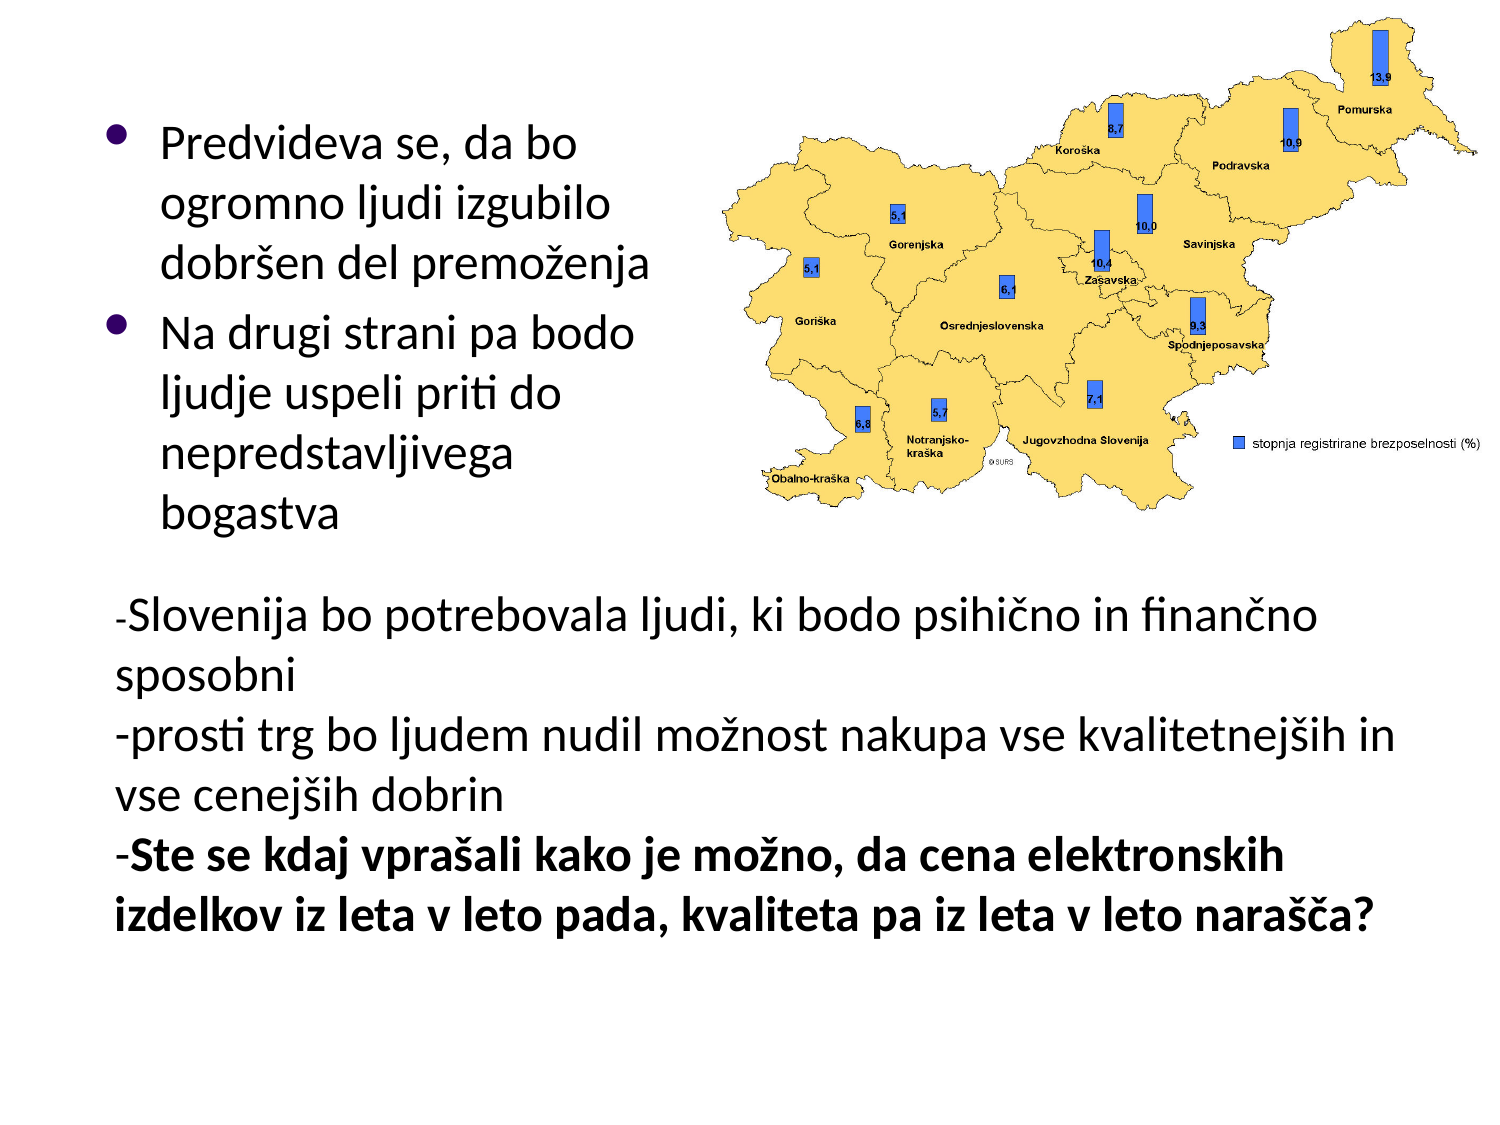

# Predvideva se, da bo ogromno ljudi izgubilo dobršen del premoženja
Na drugi strani pa bodo ljudje uspeli priti do nepredstavljivega bogastva
-Slovenija bo potrebovala ljudi, ki bodo psihično in finančno sposobni
-prosti trg bo ljudem nudil možnost nakupa vse kvalitetnejših in vse cenejših dobrin
-Ste se kdaj vprašali kako je možno, da cena elektronskih izdelkov iz leta v leto pada, kvaliteta pa iz leta v leto narašča?